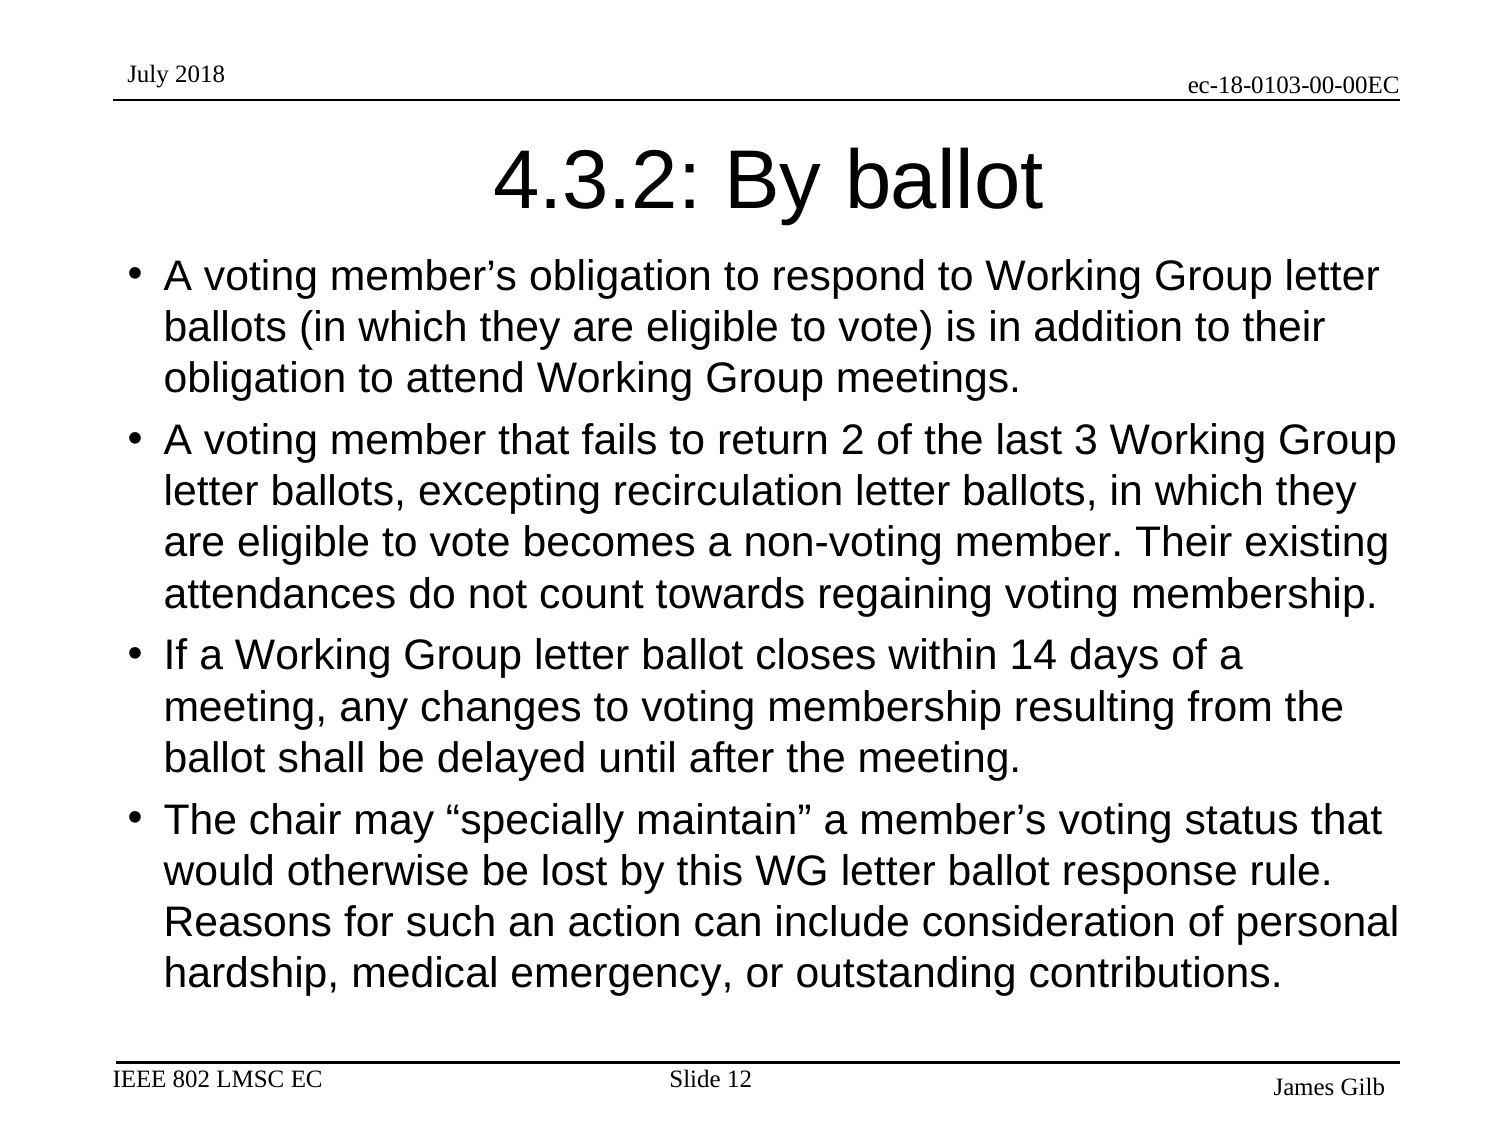

# 4.3.2: By ballot
A voting member’s obligation to respond to Working Group letter ballots (in which they are eligible to vote) is in addition to their obligation to attend Working Group meetings.
A voting member that fails to return 2 of the last 3 Working Group letter ballots, excepting recirculation letter ballots, in which they are eligible to vote becomes a non-voting member. Their existing attendances do not count towards regaining voting membership.
If a Working Group letter ballot closes within 14 days of a meeting, any changes to voting membership resulting from the ballot shall be delayed until after the meeting.
The chair may “specially maintain” a member’s voting status that would otherwise be lost by this WG letter ballot response rule. Reasons for such an action can include consideration of personal hardship, medical emergency, or outstanding contributions.
12